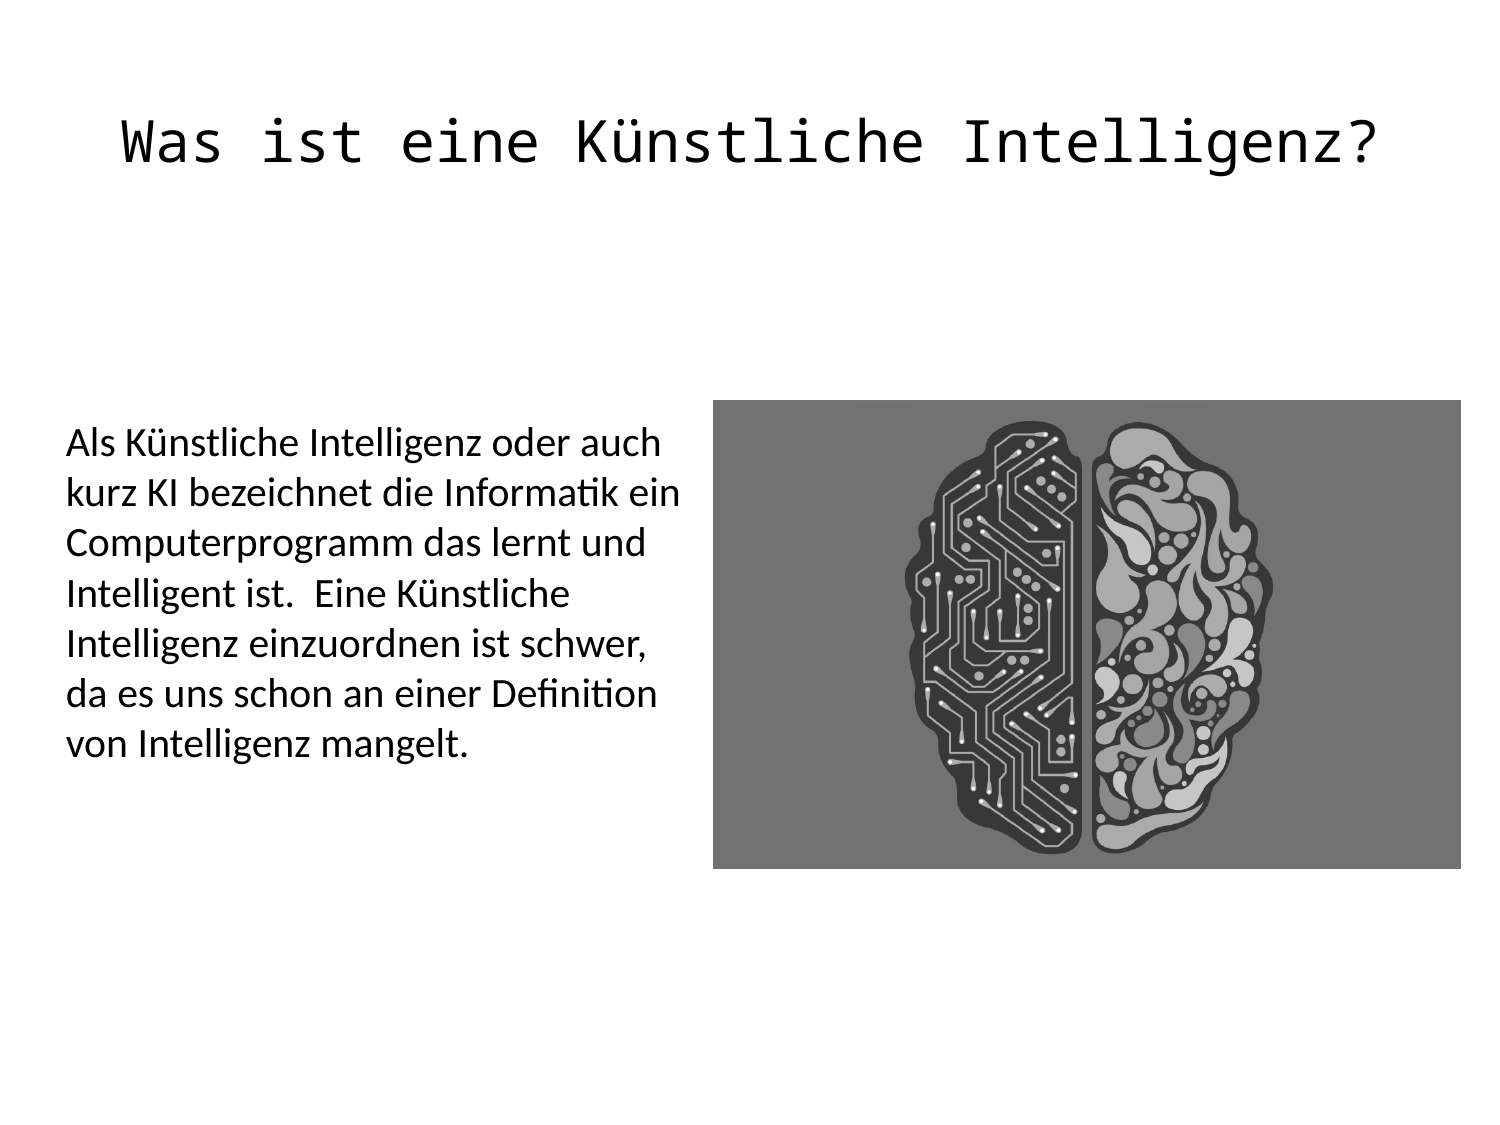

# Was ist eine Künstliche Intelligenz?
Als Künstliche Intelligenz oder auch kurz KI bezeichnet die Informatik ein Computerprogramm das lernt und Intelligent ist. Eine Künstliche Intelligenz einzuordnen ist schwer, da es uns schon an einer Definition von Intelligenz mangelt.